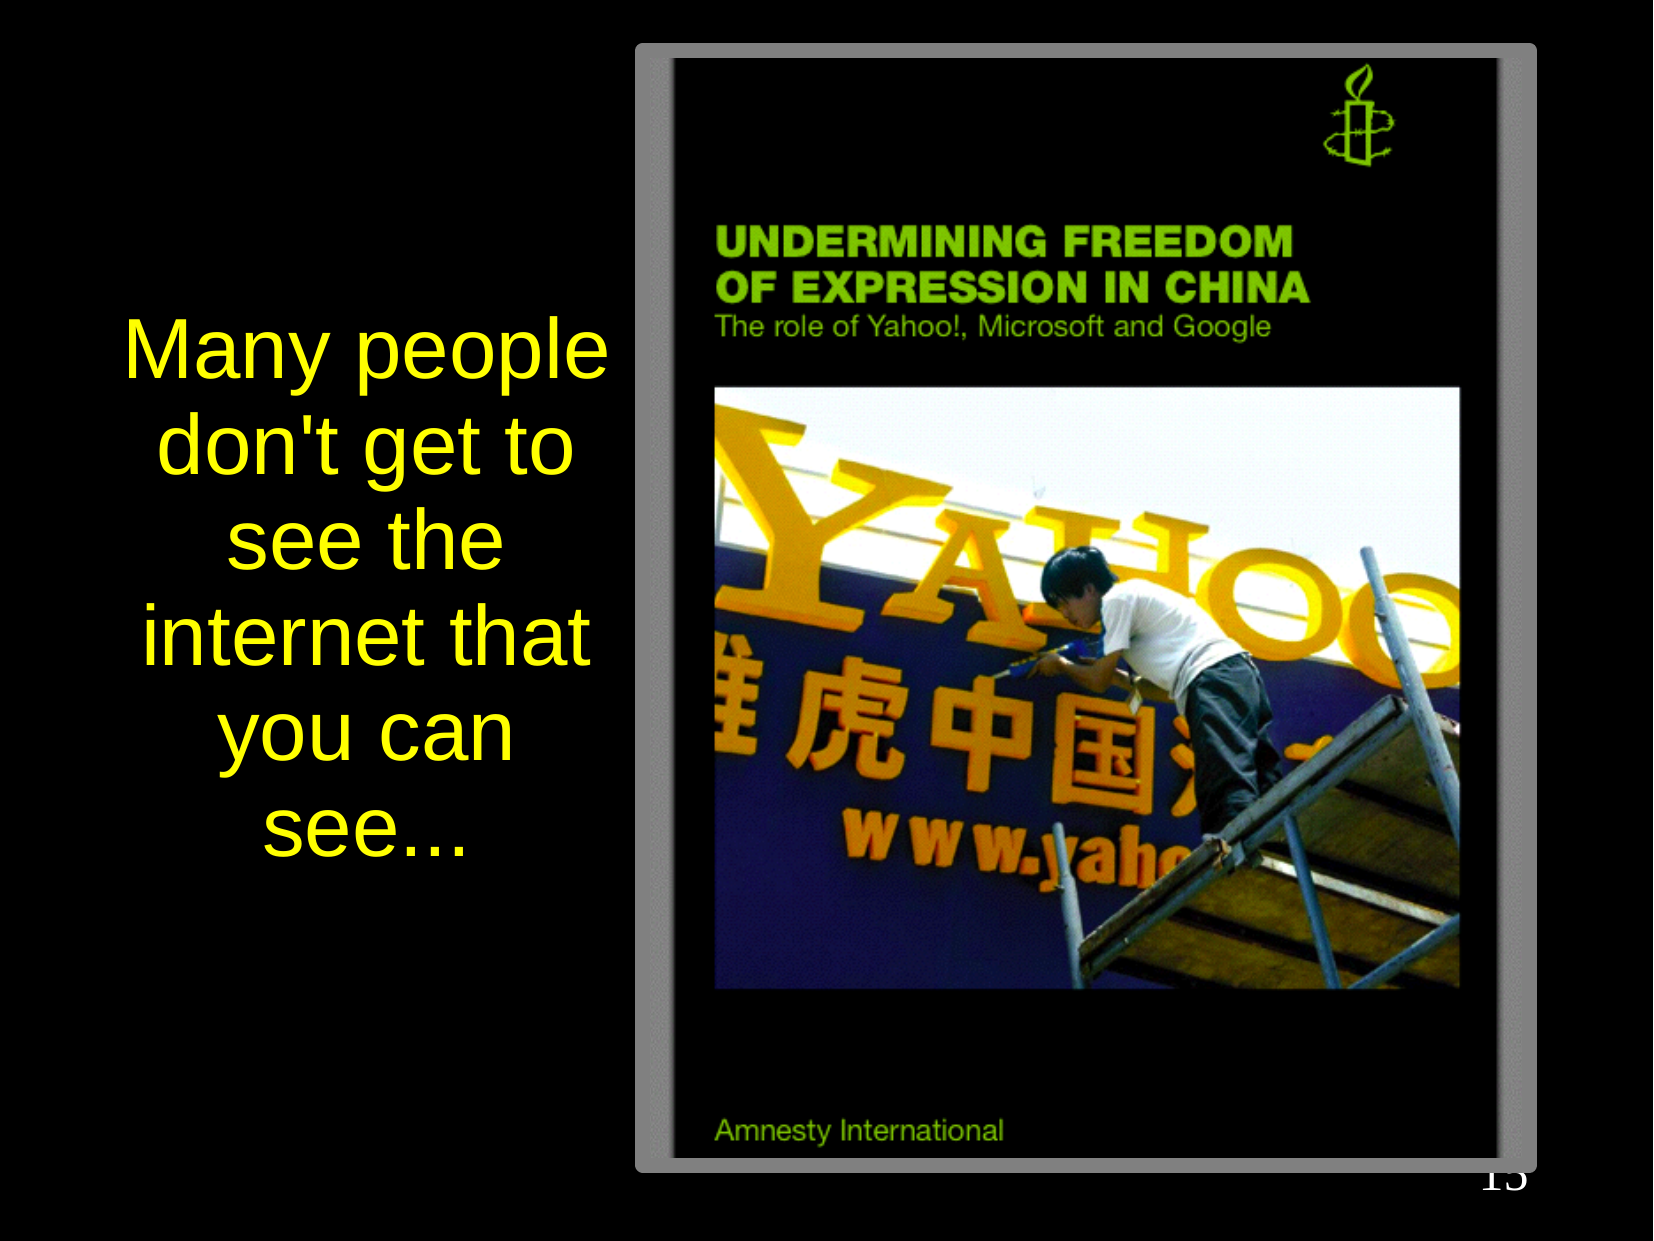

# Many people don't get to see the internet that you can see...